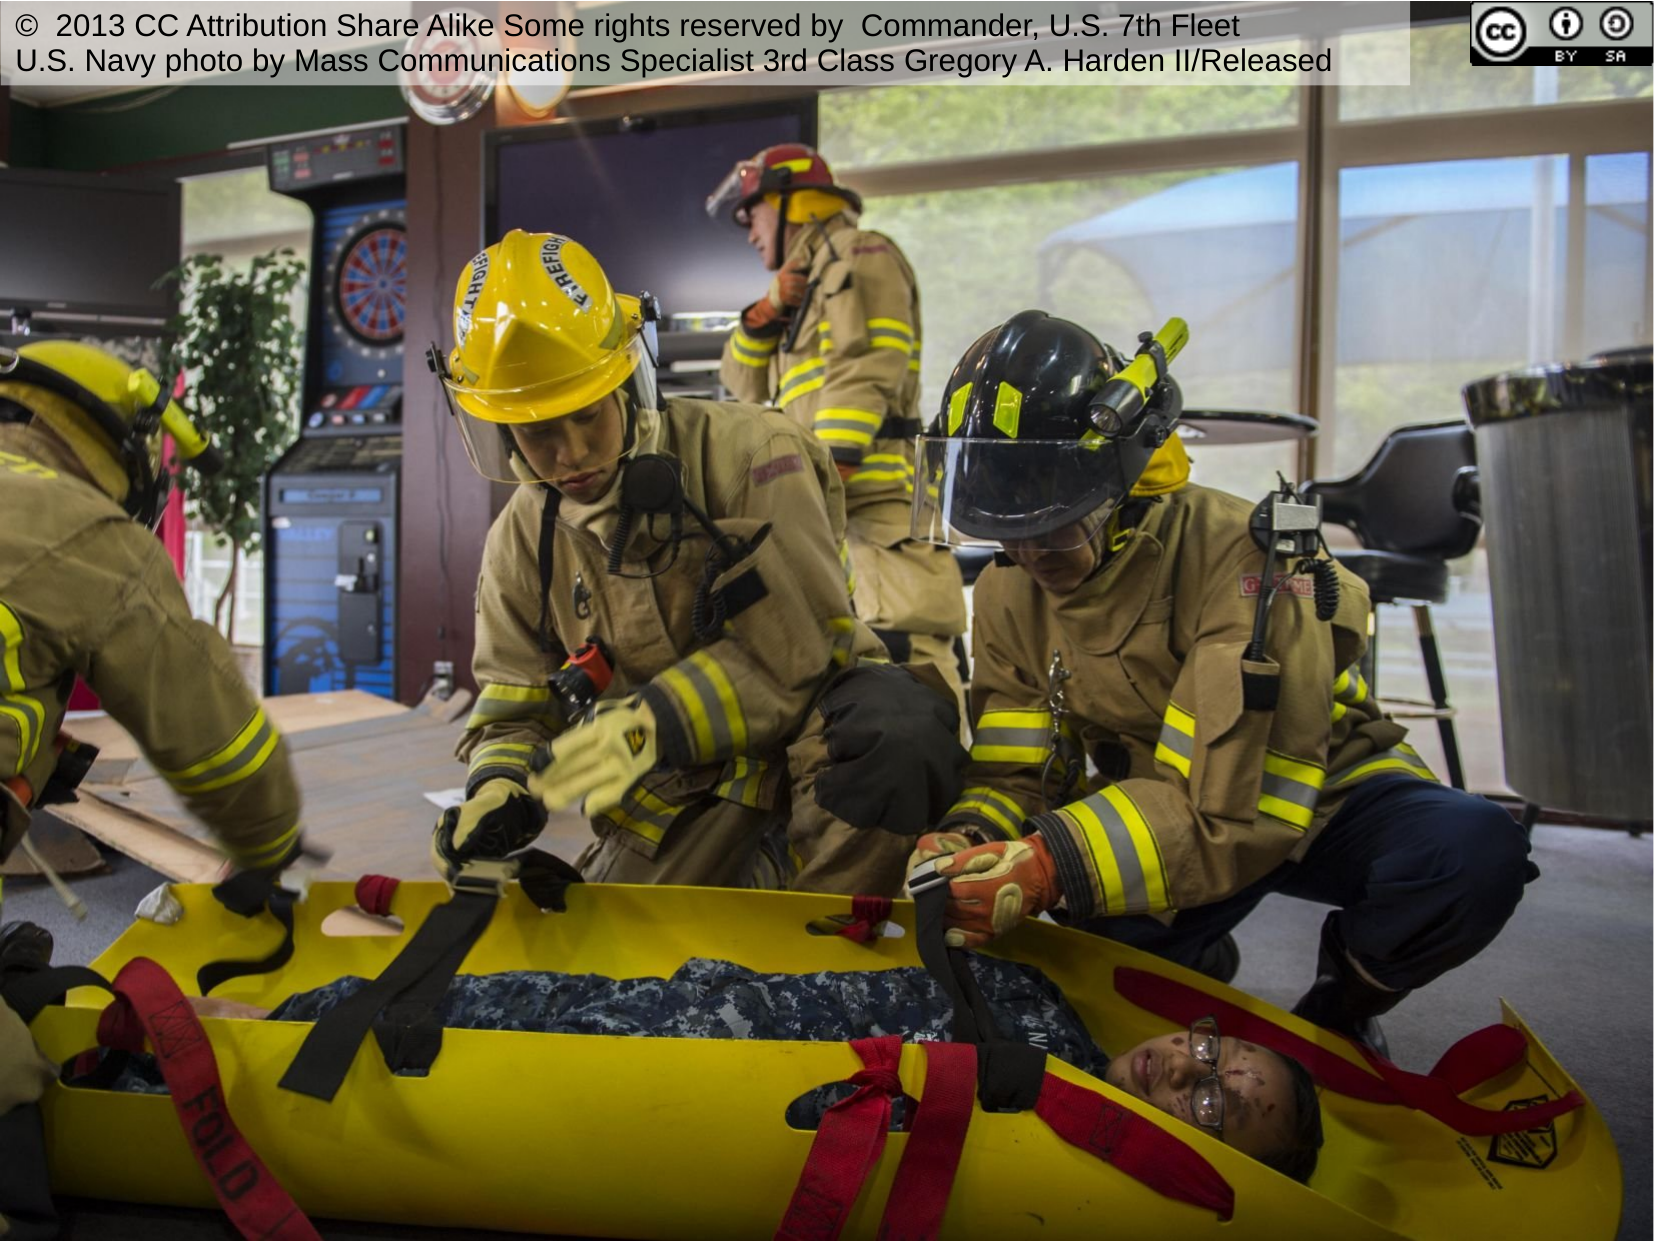

© 2013 CC Attribution Share Alike Some rights reserved by Commander, U.S. 7th Fleet
U.S. Navy photo by Mass Communications Specialist 3rd Class Gregory A. Harden II/Released